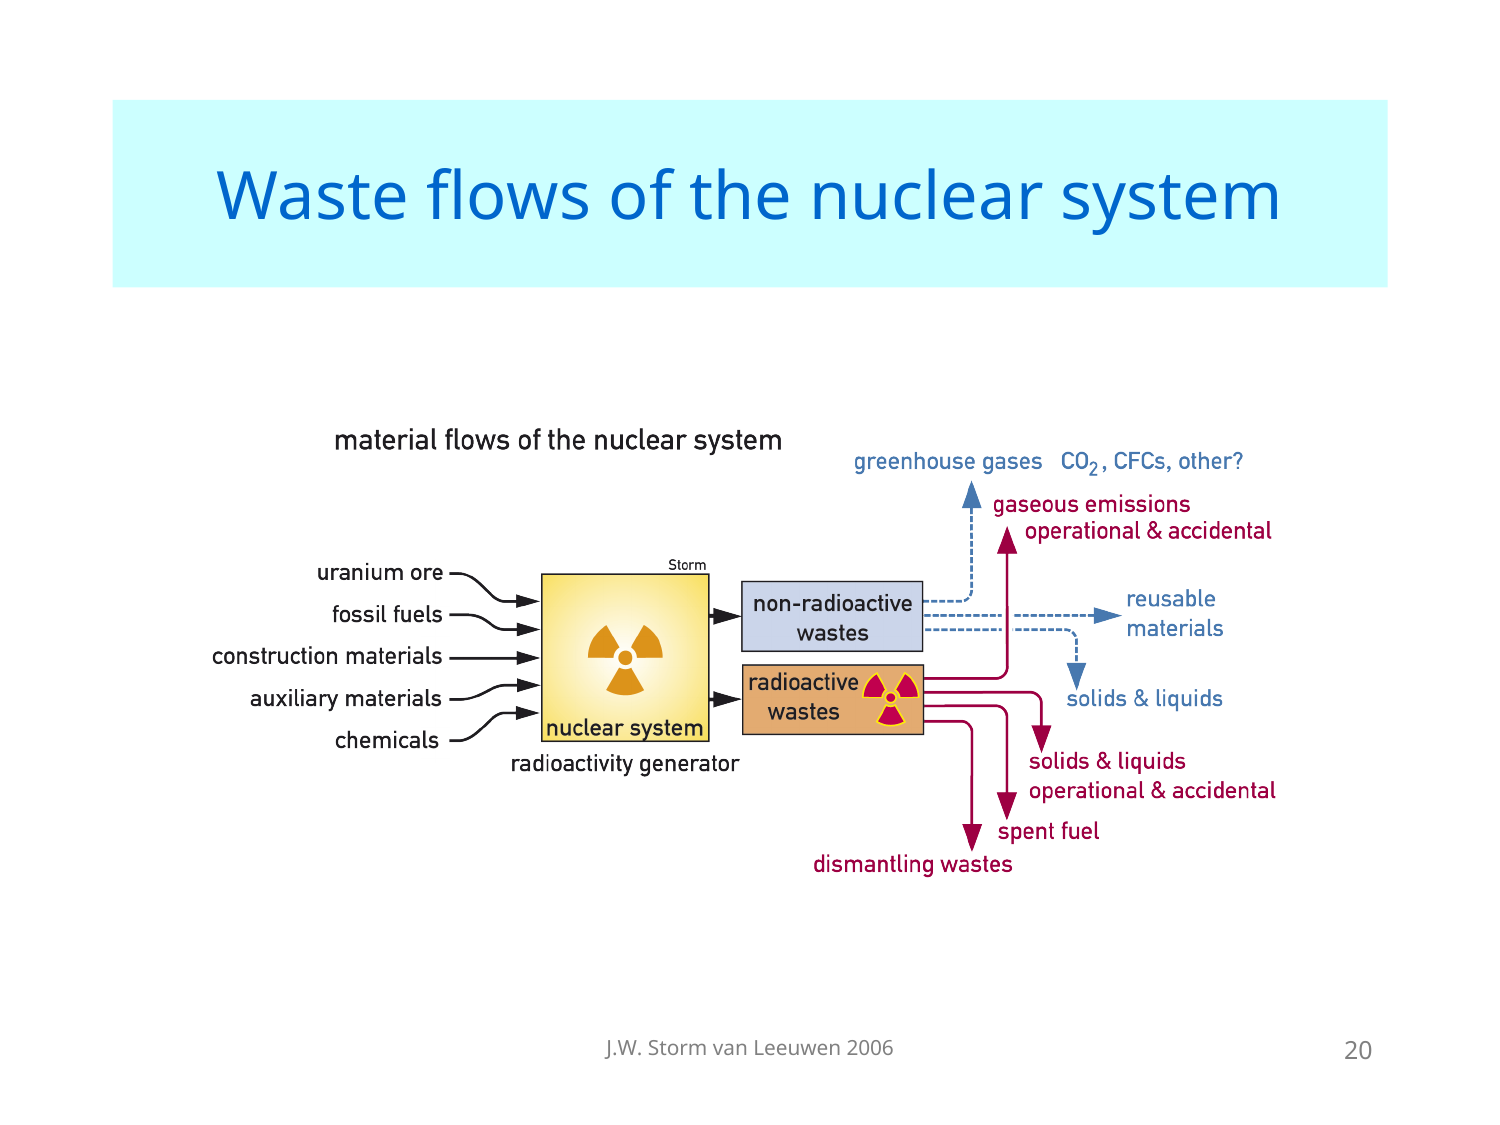

# Waste flows of the nuclear system
J.W. Storm van Leeuwen 2006
20